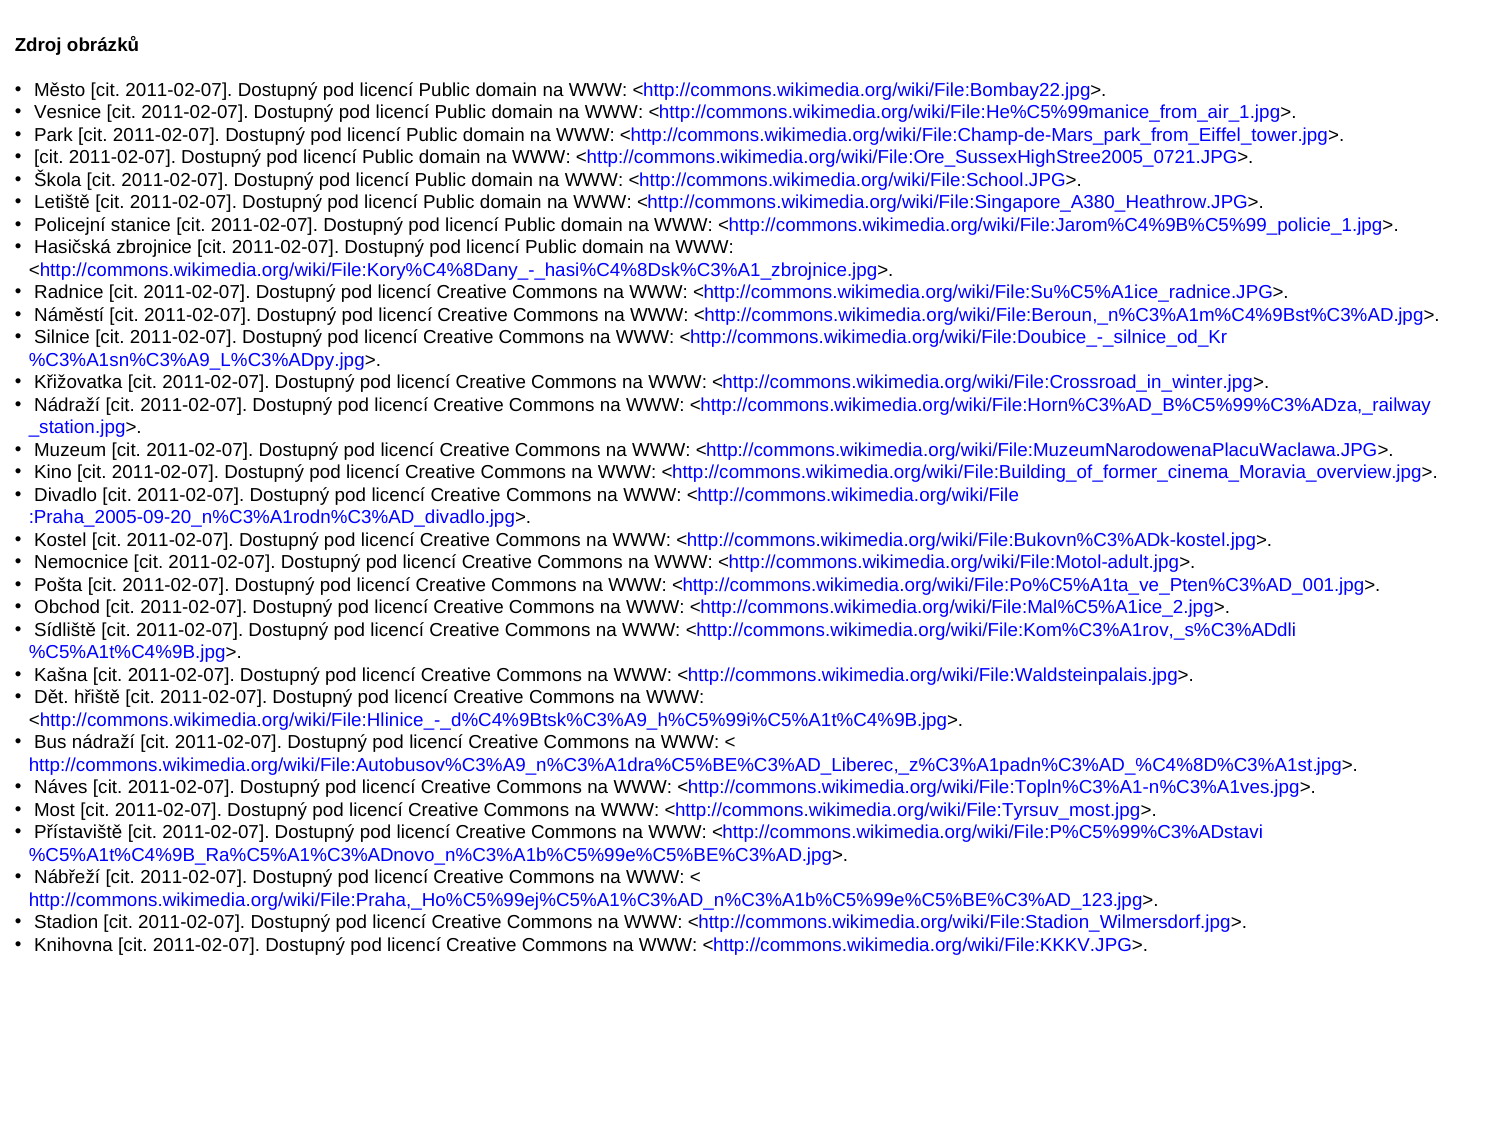

Zdroj obrázků
 Město [cit. 2011-02-07]. Dostupný pod licencí Public domain na WWW: <http://commons.wikimedia.org/wiki/File:Bombay22.jpg>.
 Vesnice [cit. 2011-02-07]. Dostupný pod licencí Public domain na WWW: <http://commons.wikimedia.org/wiki/File:He%C5%99manice_from_air_1.jpg>.
 Park [cit. 2011-02-07]. Dostupný pod licencí Public domain na WWW: <http://commons.wikimedia.org/wiki/File:Champ-de-Mars_park_from_Eiffel_tower.jpg>.
 [cit. 2011-02-07]. Dostupný pod licencí Public domain na WWW: <http://commons.wikimedia.org/wiki/File:Ore_SussexHighStree2005_0721.JPG>.
 Škola [cit. 2011-02-07]. Dostupný pod licencí Public domain na WWW: <http://commons.wikimedia.org/wiki/File:School.JPG>.
 Letiště [cit. 2011-02-07]. Dostupný pod licencí Public domain na WWW: <http://commons.wikimedia.org/wiki/File:Singapore_A380_Heathrow.JPG>.
 Policejní stanice [cit. 2011-02-07]. Dostupný pod licencí Public domain na WWW: <http://commons.wikimedia.org/wiki/File:Jarom%C4%9B%C5%99_policie_1.jpg>.
 Hasičská zbrojnice [cit. 2011-02-07]. Dostupný pod licencí Public domain na WWW:
<http://commons.wikimedia.org/wiki/File:Kory%C4%8Dany_-_hasi%C4%8Dsk%C3%A1_zbrojnice.jpg>.
 Radnice [cit. 2011-02-07]. Dostupný pod licencí Creative Commons na WWW: <http://commons.wikimedia.org/wiki/File:Su%C5%A1ice_radnice.JPG>.
 Náměstí [cit. 2011-02-07]. Dostupný pod licencí Creative Commons na WWW: <http://commons.wikimedia.org/wiki/File:Beroun,_n%C3%A1m%C4%9Bst%C3%AD.jpg>.
 Silnice [cit. 2011-02-07]. Dostupný pod licencí Creative Commons na WWW: <http://commons.wikimedia.org/wiki/File:Doubice_-_silnice_od_Kr%C3%A1sn%C3%A9_L%C3%ADpy.jpg>.
 Křižovatka [cit. 2011-02-07]. Dostupný pod licencí Creative Commons na WWW: <http://commons.wikimedia.org/wiki/File:Crossroad_in_winter.jpg>.
 Nádraží [cit. 2011-02-07]. Dostupný pod licencí Creative Commons na WWW: <http://commons.wikimedia.org/wiki/File:Horn%C3%AD_B%C5%99%C3%ADza,_railway_station.jpg>.
 Muzeum [cit. 2011-02-07]. Dostupný pod licencí Creative Commons na WWW: <http://commons.wikimedia.org/wiki/File:MuzeumNarodowenaPlacuWaclawa.JPG>.
 Kino [cit. 2011-02-07]. Dostupný pod licencí Creative Commons na WWW: <http://commons.wikimedia.org/wiki/File:Building_of_former_cinema_Moravia_overview.jpg>.
 Divadlo [cit. 2011-02-07]. Dostupný pod licencí Creative Commons na WWW: <http://commons.wikimedia.org/wiki/File:Praha_2005-09-20_n%C3%A1rodn%C3%AD_divadlo.jpg>.
 Kostel [cit. 2011-02-07]. Dostupný pod licencí Creative Commons na WWW: <http://commons.wikimedia.org/wiki/File:Bukovn%C3%ADk-kostel.jpg>.
 Nemocnice [cit. 2011-02-07]. Dostupný pod licencí Creative Commons na WWW: <http://commons.wikimedia.org/wiki/File:Motol-adult.jpg>.
 Pošta [cit. 2011-02-07]. Dostupný pod licencí Creative Commons na WWW: <http://commons.wikimedia.org/wiki/File:Po%C5%A1ta_ve_Pten%C3%AD_001.jpg>.
 Obchod [cit. 2011-02-07]. Dostupný pod licencí Creative Commons na WWW: <http://commons.wikimedia.org/wiki/File:Mal%C5%A1ice_2.jpg>.
 Sídliště [cit. 2011-02-07]. Dostupný pod licencí Creative Commons na WWW: <http://commons.wikimedia.org/wiki/File:Kom%C3%A1rov,_s%C3%ADdli%C5%A1t%C4%9B.jpg>.
 Kašna [cit. 2011-02-07]. Dostupný pod licencí Creative Commons na WWW: <http://commons.wikimedia.org/wiki/File:Waldsteinpalais.jpg>.
 Dět. hřiště [cit. 2011-02-07]. Dostupný pod licencí Creative Commons na WWW:
<http://commons.wikimedia.org/wiki/File:Hlinice_-_d%C4%9Btsk%C3%A9_h%C5%99i%C5%A1t%C4%9B.jpg>.
 Bus nádraží [cit. 2011-02-07]. Dostupný pod licencí Creative Commons na WWW: <http://commons.wikimedia.org/wiki/File:Autobusov%C3%A9_n%C3%A1dra%C5%BE%C3%AD_Liberec,_z%C3%A1padn%C3%AD_%C4%8D%C3%A1st.jpg>.
 Náves [cit. 2011-02-07]. Dostupný pod licencí Creative Commons na WWW: <http://commons.wikimedia.org/wiki/File:Topln%C3%A1-n%C3%A1ves.jpg>.
 Most [cit. 2011-02-07]. Dostupný pod licencí Creative Commons na WWW: <http://commons.wikimedia.org/wiki/File:Tyrsuv_most.jpg>.
 Přístaviště [cit. 2011-02-07]. Dostupný pod licencí Creative Commons na WWW: <http://commons.wikimedia.org/wiki/File:P%C5%99%C3%ADstavi%C5%A1t%C4%9B_Ra%C5%A1%C3%ADnovo_n%C3%A1b%C5%99e%C5%BE%C3%AD.jpg>.
 Nábřeží [cit. 2011-02-07]. Dostupný pod licencí Creative Commons na WWW: <http://commons.wikimedia.org/wiki/File:Praha,_Ho%C5%99ej%C5%A1%C3%AD_n%C3%A1b%C5%99e%C5%BE%C3%AD_123.jpg>.
 Stadion [cit. 2011-02-07]. Dostupný pod licencí Creative Commons na WWW: <http://commons.wikimedia.org/wiki/File:Stadion_Wilmersdorf.jpg>.
 Knihovna [cit. 2011-02-07]. Dostupný pod licencí Creative Commons na WWW: <http://commons.wikimedia.org/wiki/File:KKKV.JPG>.